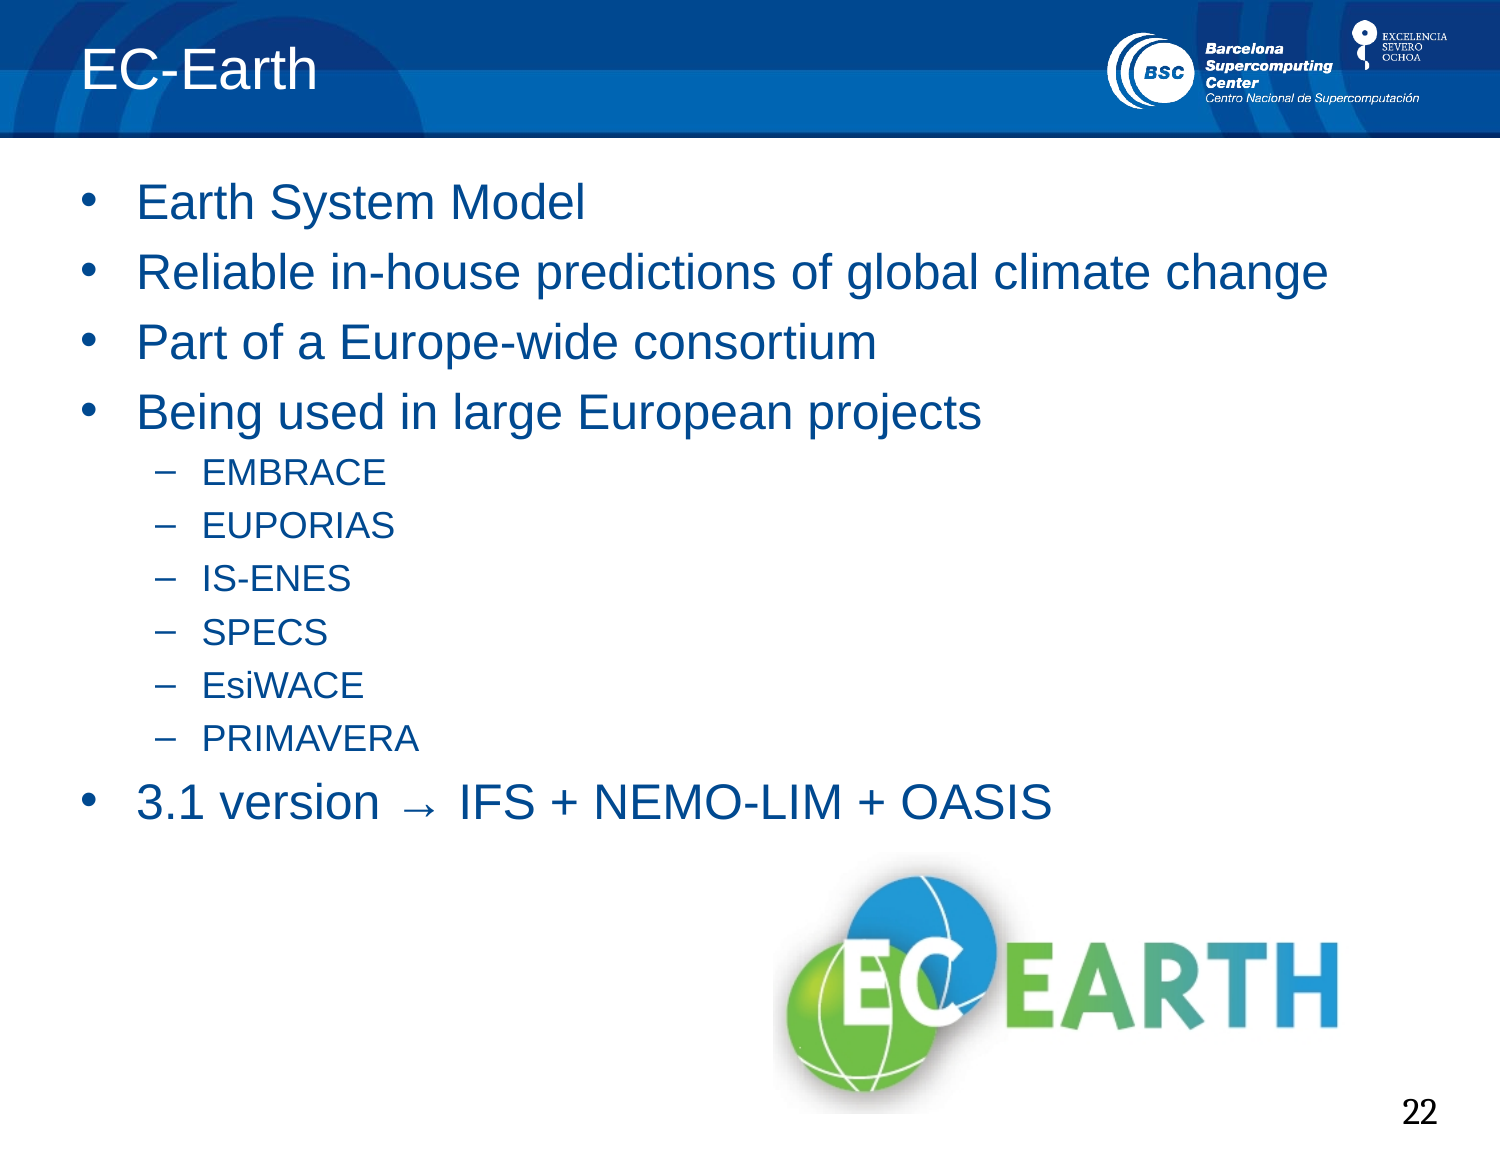

# EC-Earth
Earth System Model
Reliable in-house predictions of global climate change
Part of a Europe-wide consortium
Being used in large European projects
EMBRACE
EUPORIAS
IS-ENES
SPECS
EsiWACE
PRIMAVERA
3.1 version → IFS + NEMO-LIM + OASIS